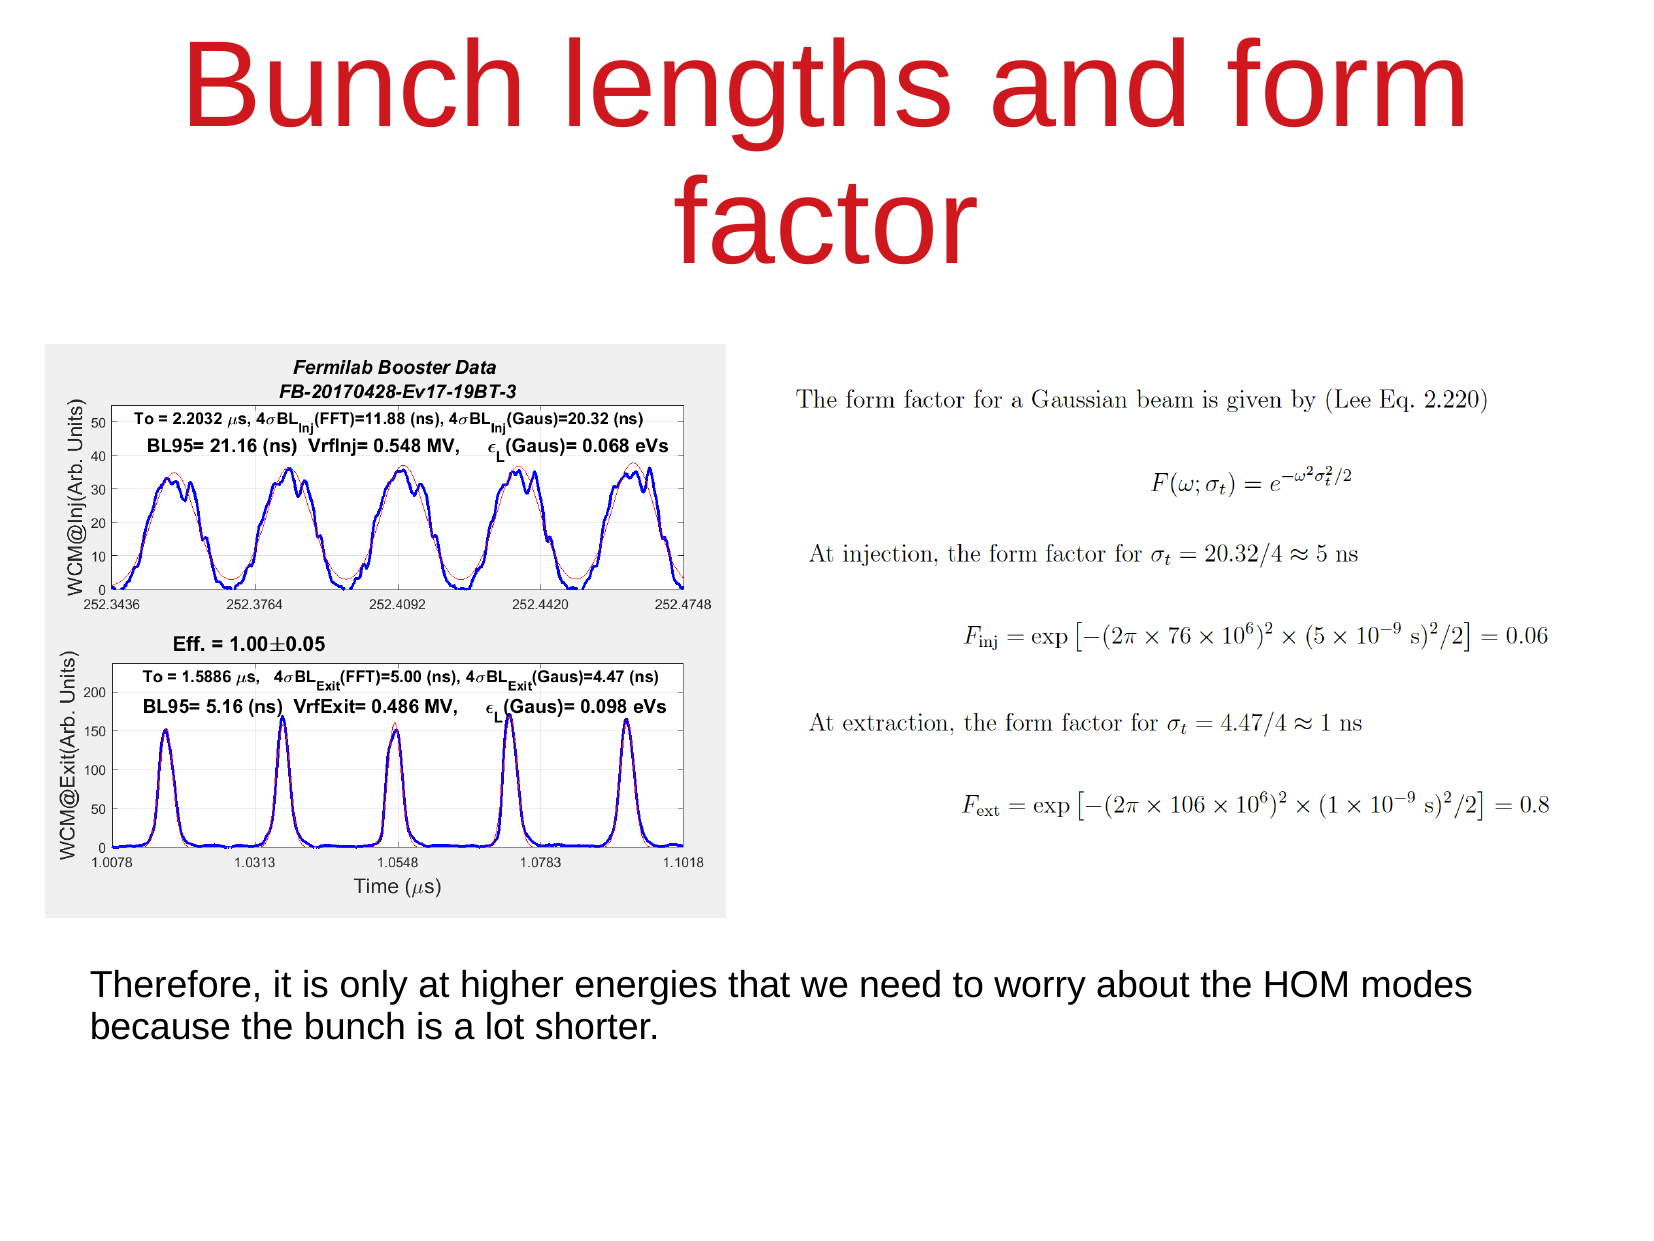

# Bunch lengths and form factor
Therefore, it is only at higher energies that we need to worry about the HOM modes because the bunch is a lot shorter.